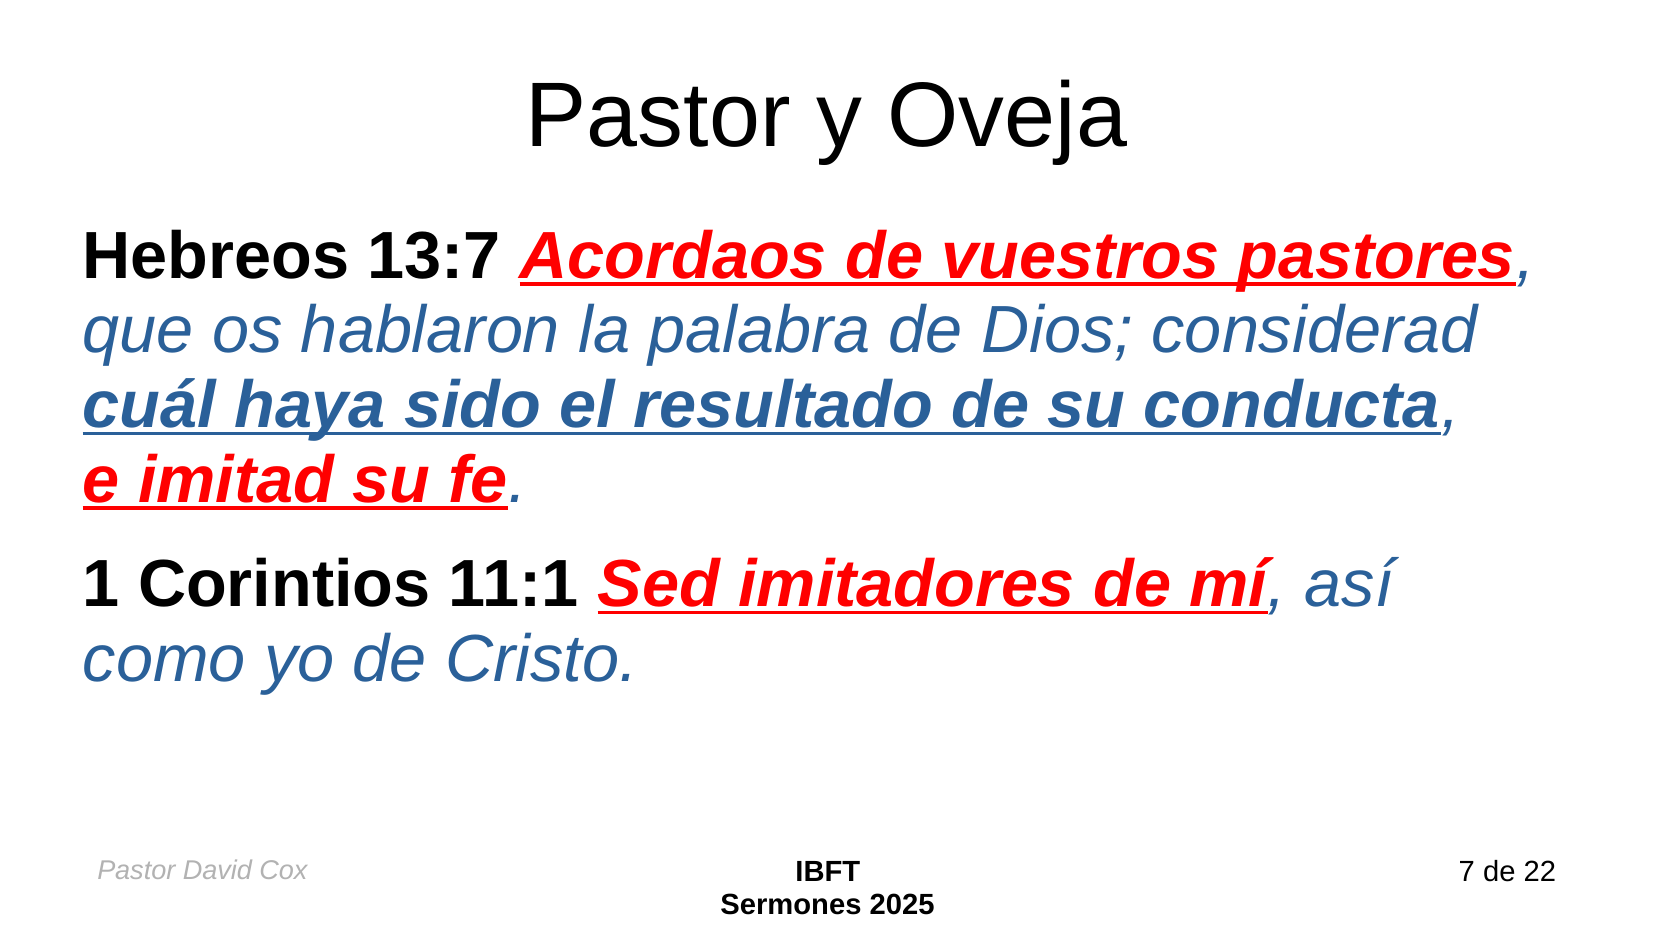

# Pastor y Oveja
Hebreos 13:7 Acordaos de vuestros pastores, que os hablaron la palabra de Dios; considerad cuál haya sido el resultado de su conducta,
e imitad su fe.
1 Corintios 11:1 Sed imitadores de mí, así como yo de Cristo.